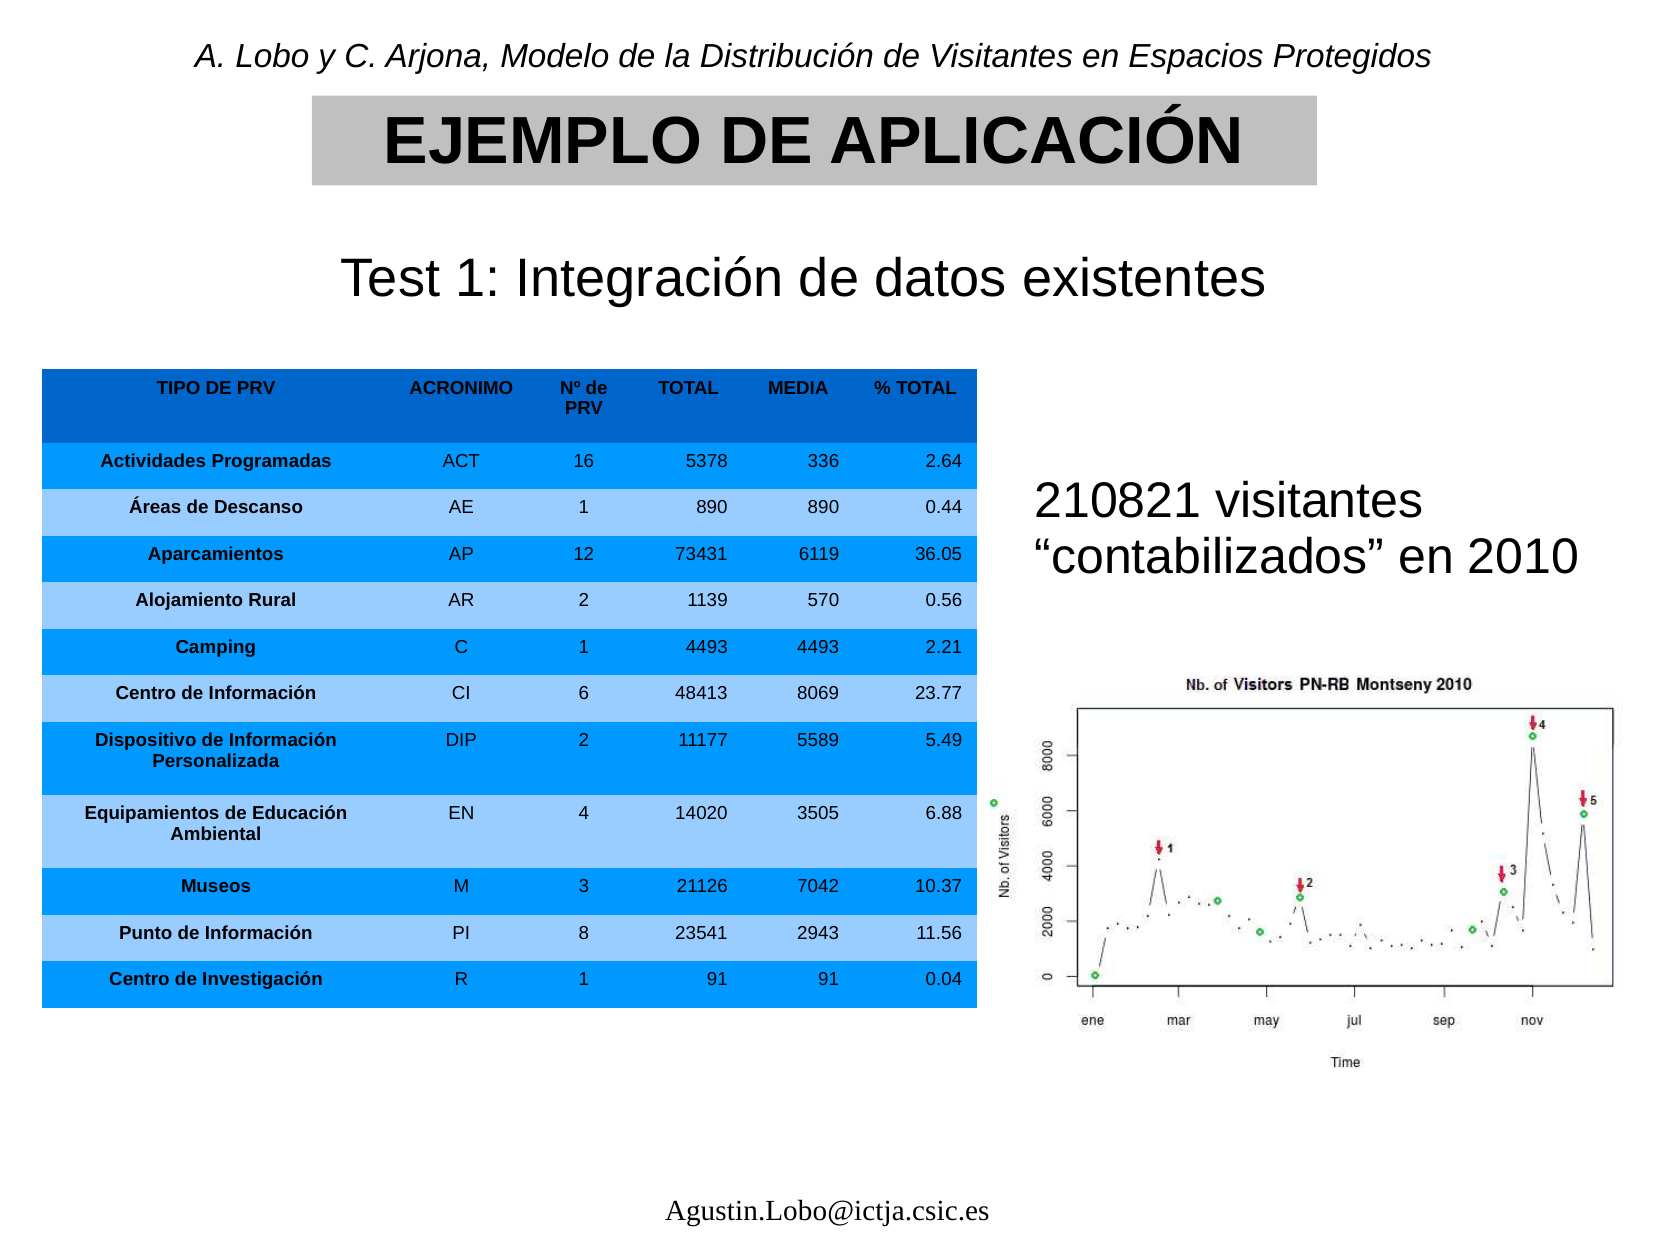

EJEMPLO DE APLICACIÓN
Test 1: Integración de datos existentes
| TIPO DE PRV | ACRONIMO | Nº de PRV | TOTAL | MEDIA | % TOTAL |
| --- | --- | --- | --- | --- | --- |
| Actividades Programadas | ACT | 16 | 5378 | 336 | 2.64 |
| Áreas de Descanso | AE | 1 | 890 | 890 | 0.44 |
| Aparcamientos | AP | 12 | 73431 | 6119 | 36.05 |
| Alojamiento Rural | AR | 2 | 1139 | 570 | 0.56 |
| Camping | C | 1 | 4493 | 4493 | 2.21 |
| Centro de Información | CI | 6 | 48413 | 8069 | 23.77 |
| Dispositivo de Información Personalizada | DIP | 2 | 11177 | 5589 | 5.49 |
| Equipamientos de Educación Ambiental | EN | 4 | 14020 | 3505 | 6.88 |
| Museos | M | 3 | 21126 | 7042 | 10.37 |
| Punto de Información | PI | 8 | 23541 | 2943 | 11.56 |
| Centro de Investigación | R | 1 | 91 | 91 | 0.04 |
210821 visitantes “contabilizados” en 2010